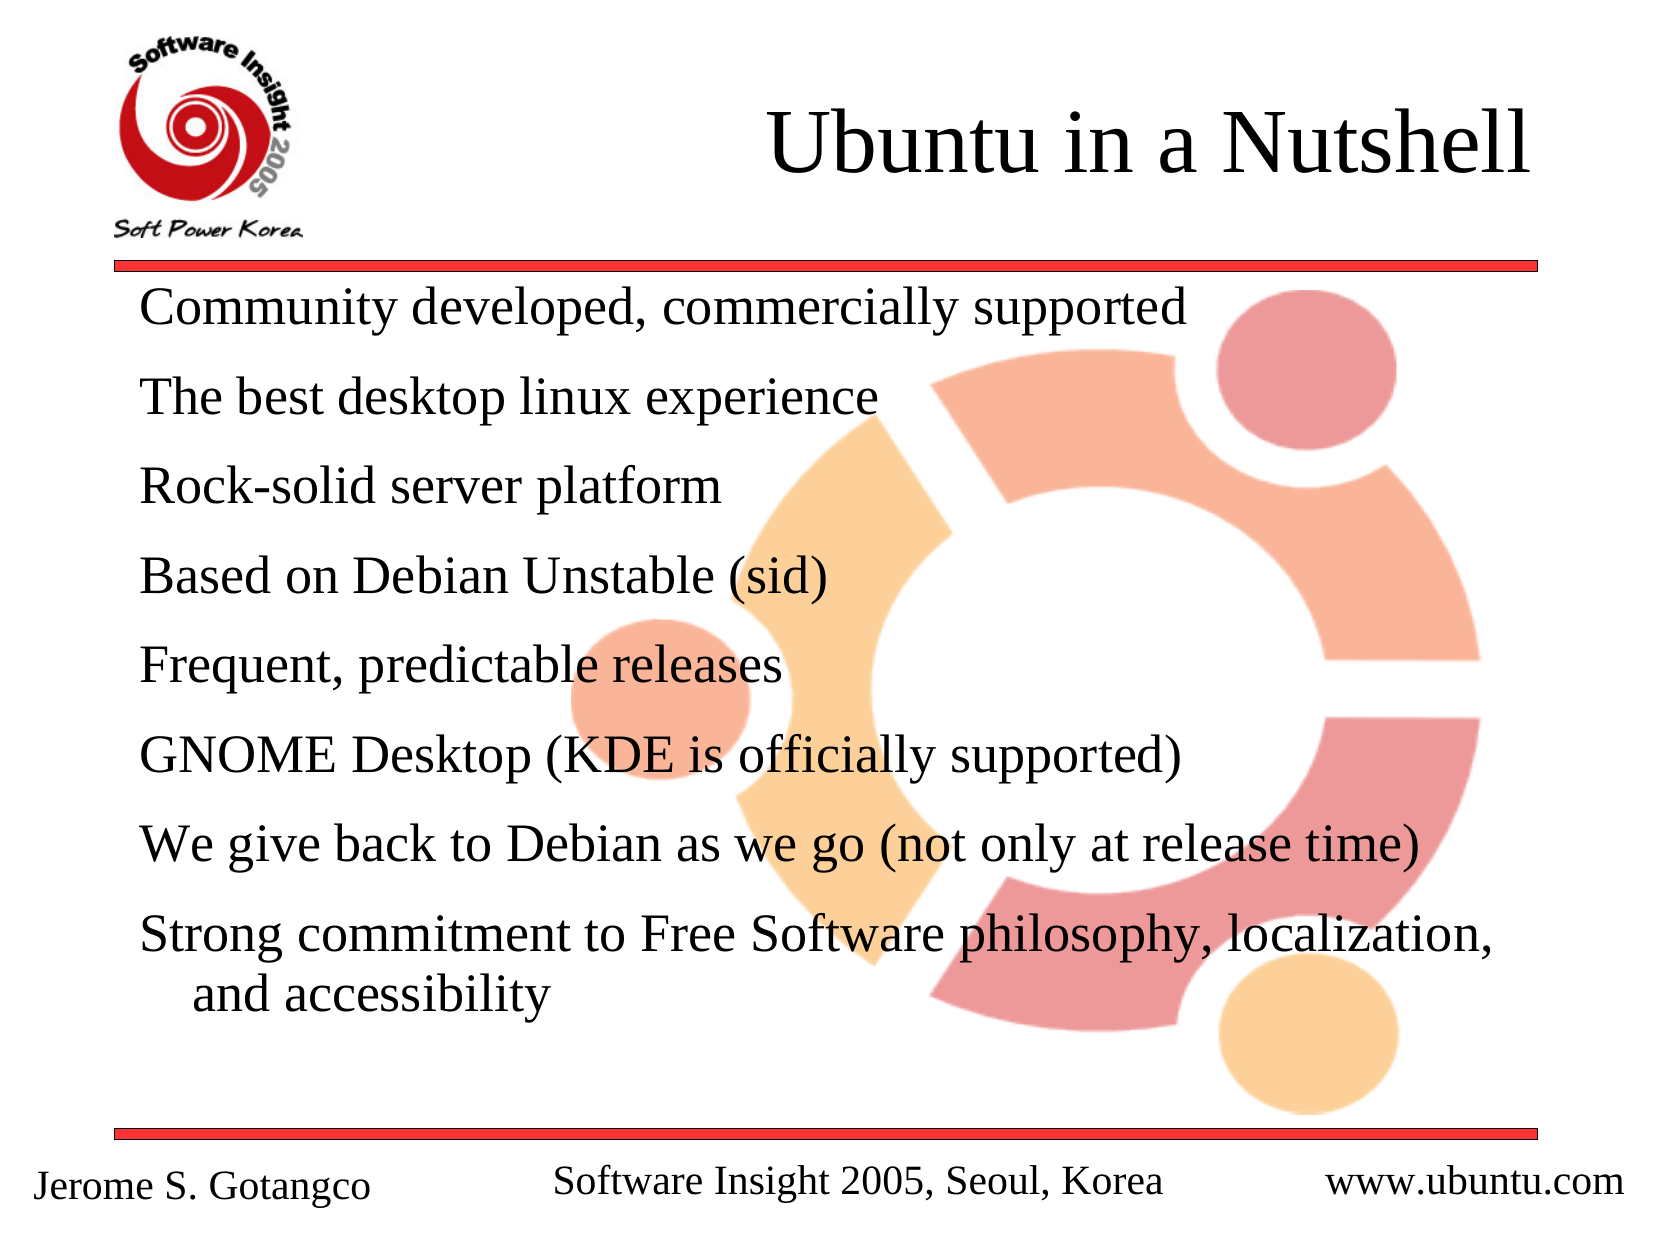

# Ubuntu in a Nutshell
Community developed, commercially supported
The best desktop linux experience
Rock-solid server platform
Based on Debian Unstable (sid)
Frequent, predictable releases
GNOME Desktop (KDE is officially supported)
We give back to Debian as we go (not only at release time)
Strong commitment to Free Software philosophy, localization, and accessibility